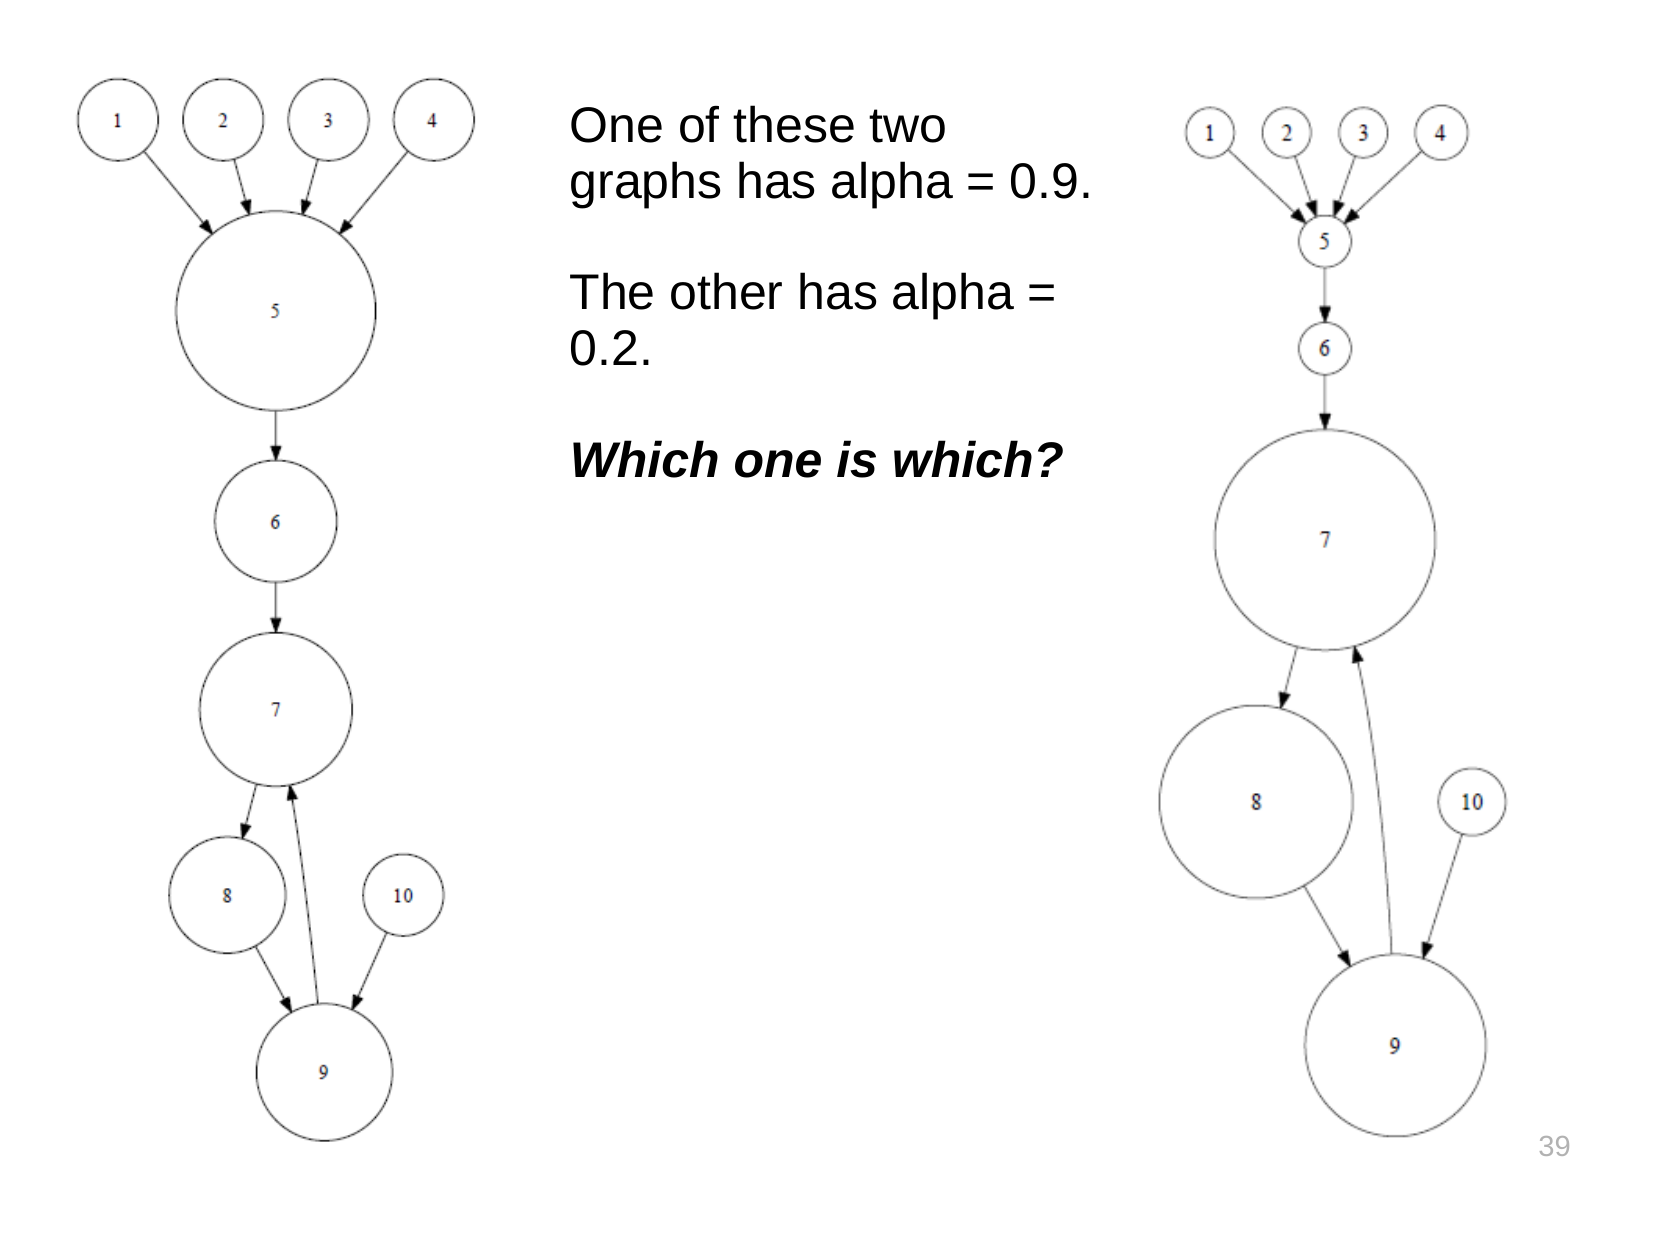

One of these two graphs has alpha = 0.9.
The other has alpha = 0.2.
Which one is which?
39